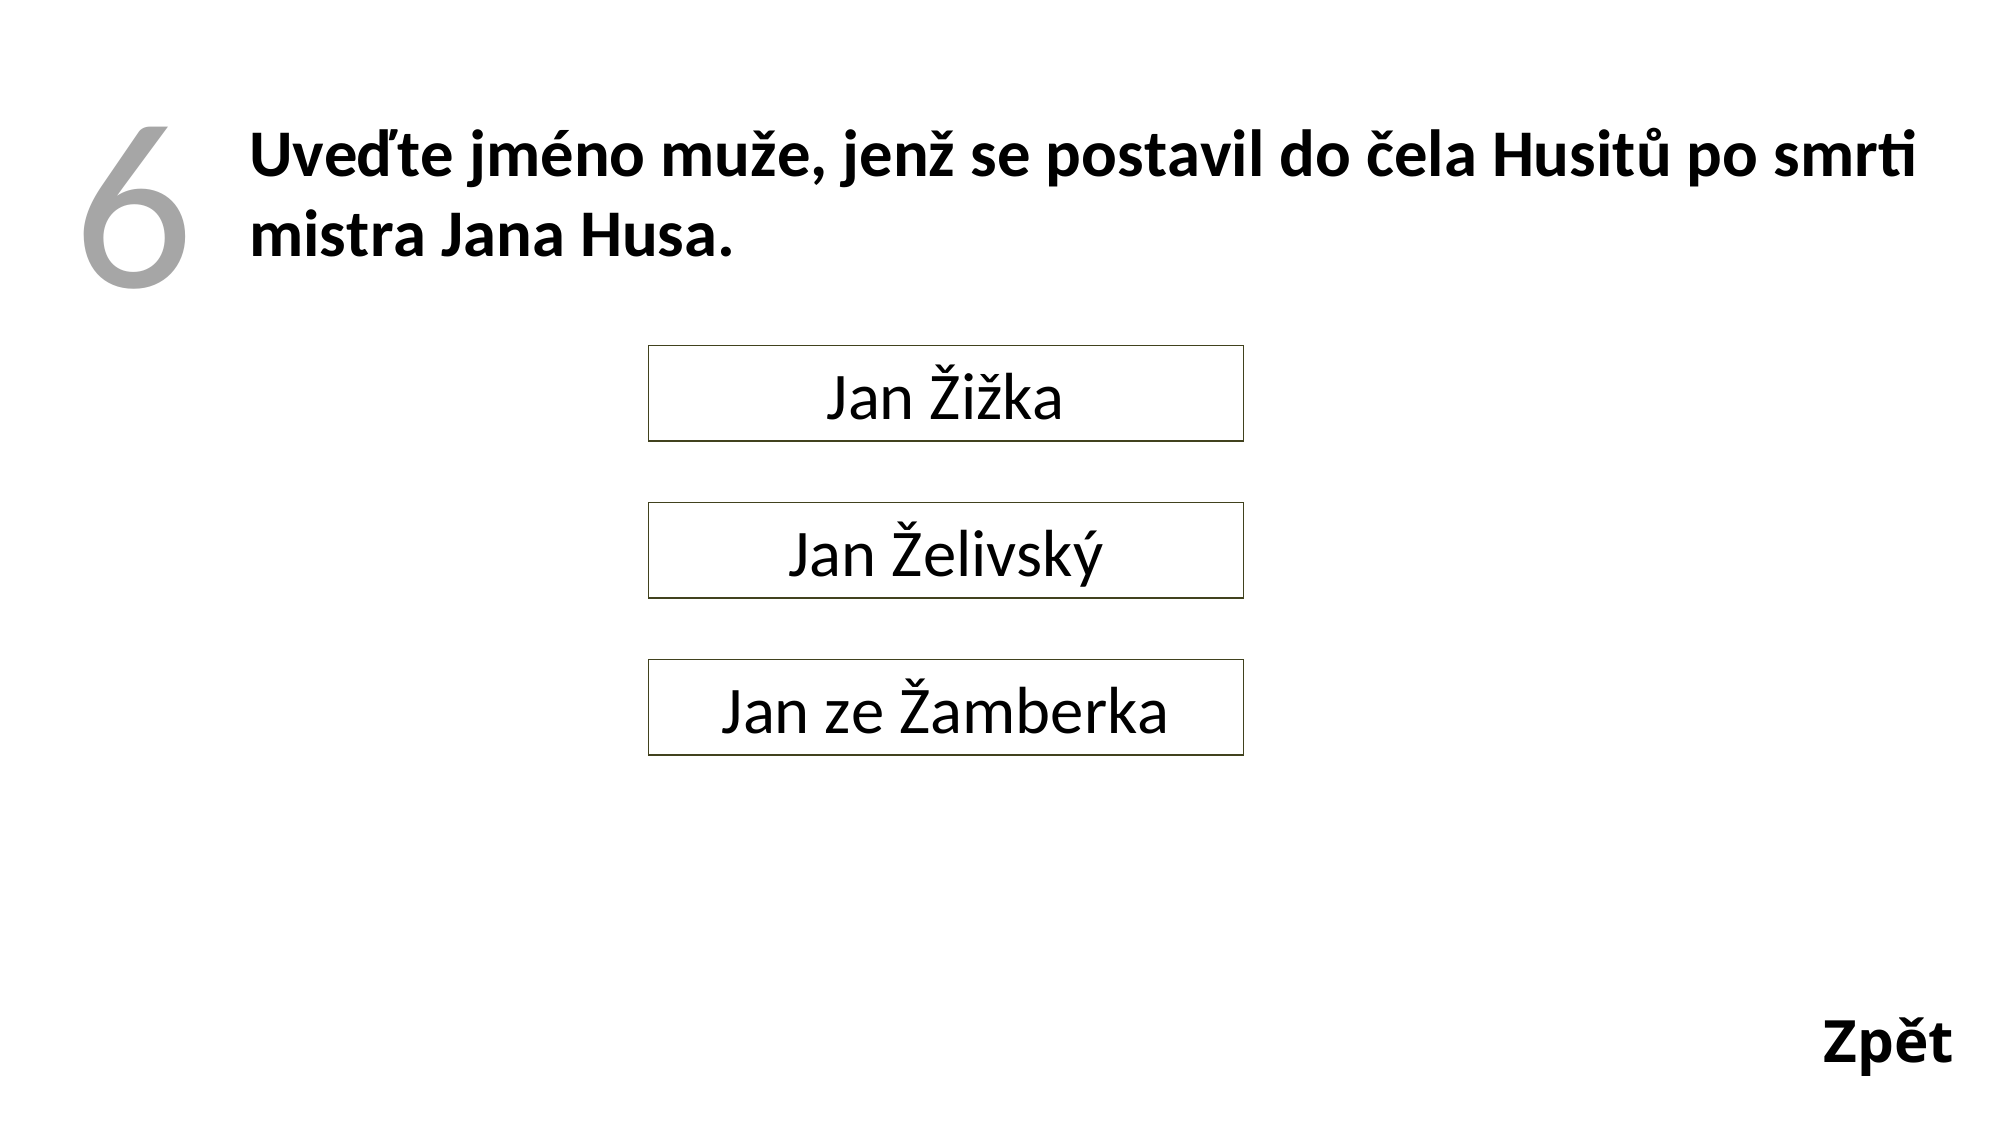

6
Uveďte jméno muže, jenž se postavil do čela Husitů po smrti mistra Jana Husa.
Jan Žižka
Jan Želivský
Jan ze Žamberka
Zpět